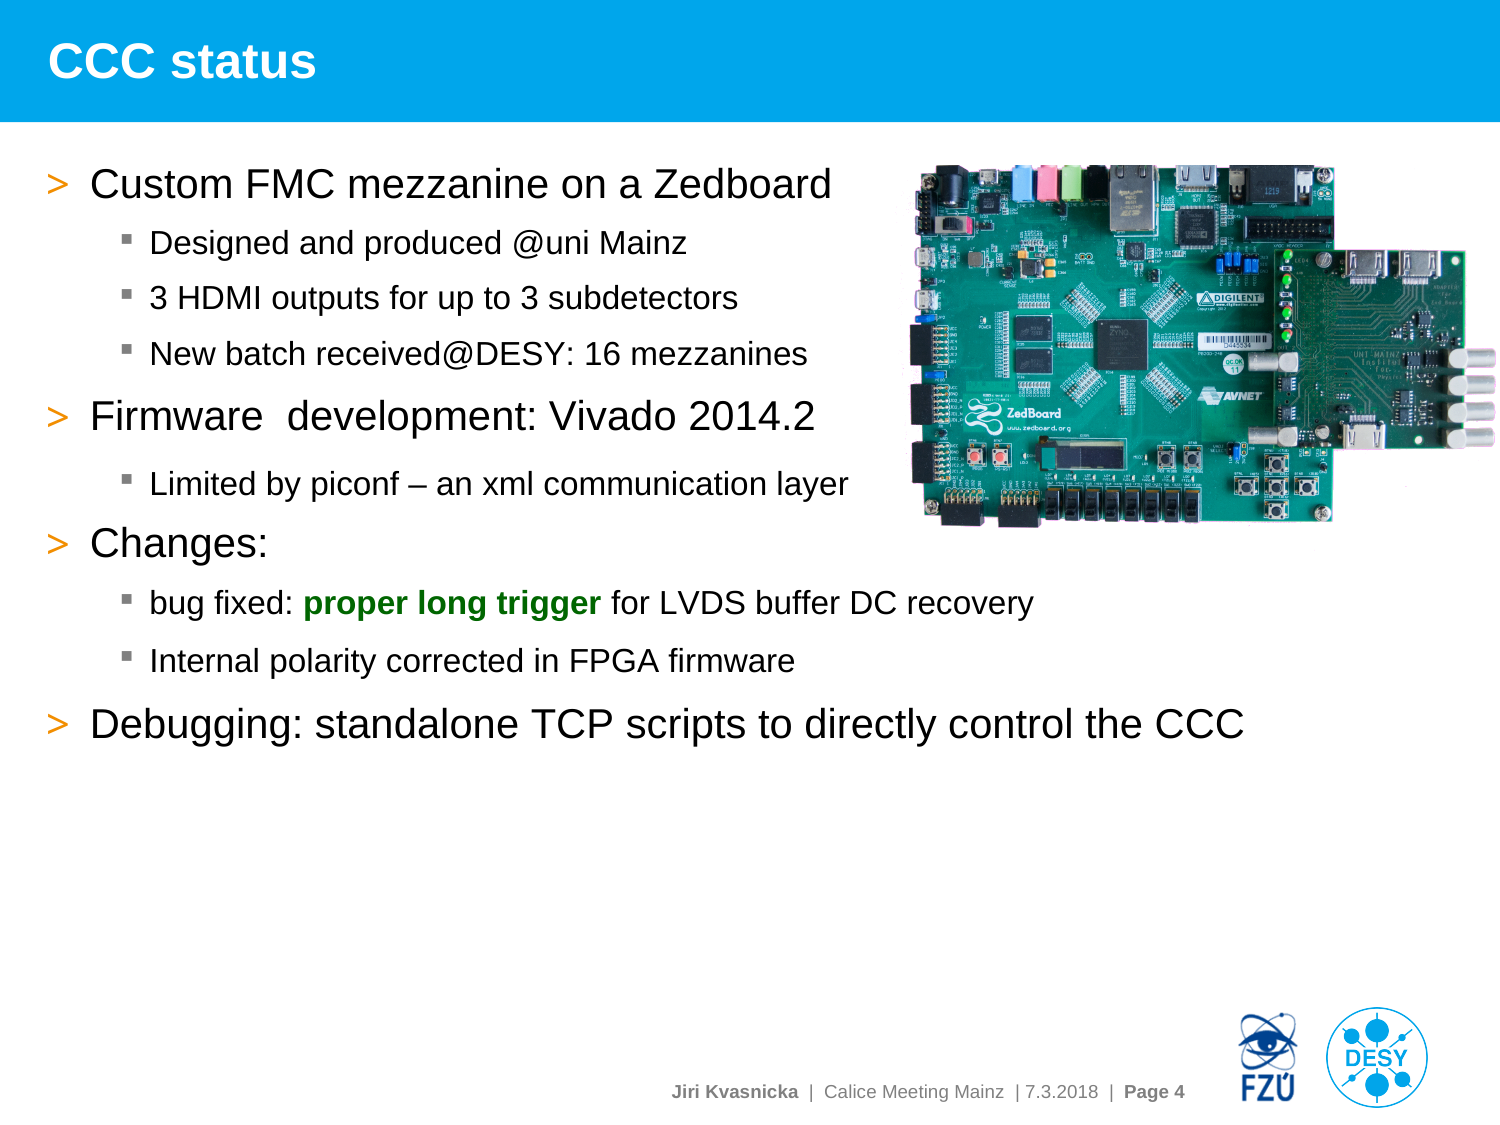

# CCC status
Custom FMC mezzanine on a Zedboard
Designed and produced @uni Mainz
3 HDMI outputs for up to 3 subdetectors
New batch received@DESY: 16 mezzanines
Firmware development: Vivado 2014.2
Limited by piconf – an xml communication layer
Changes:
bug fixed: proper long trigger for LVDS buffer DC recovery
Internal polarity corrected in FPGA firmware
Debugging: standalone TCP scripts to directly control the CCC